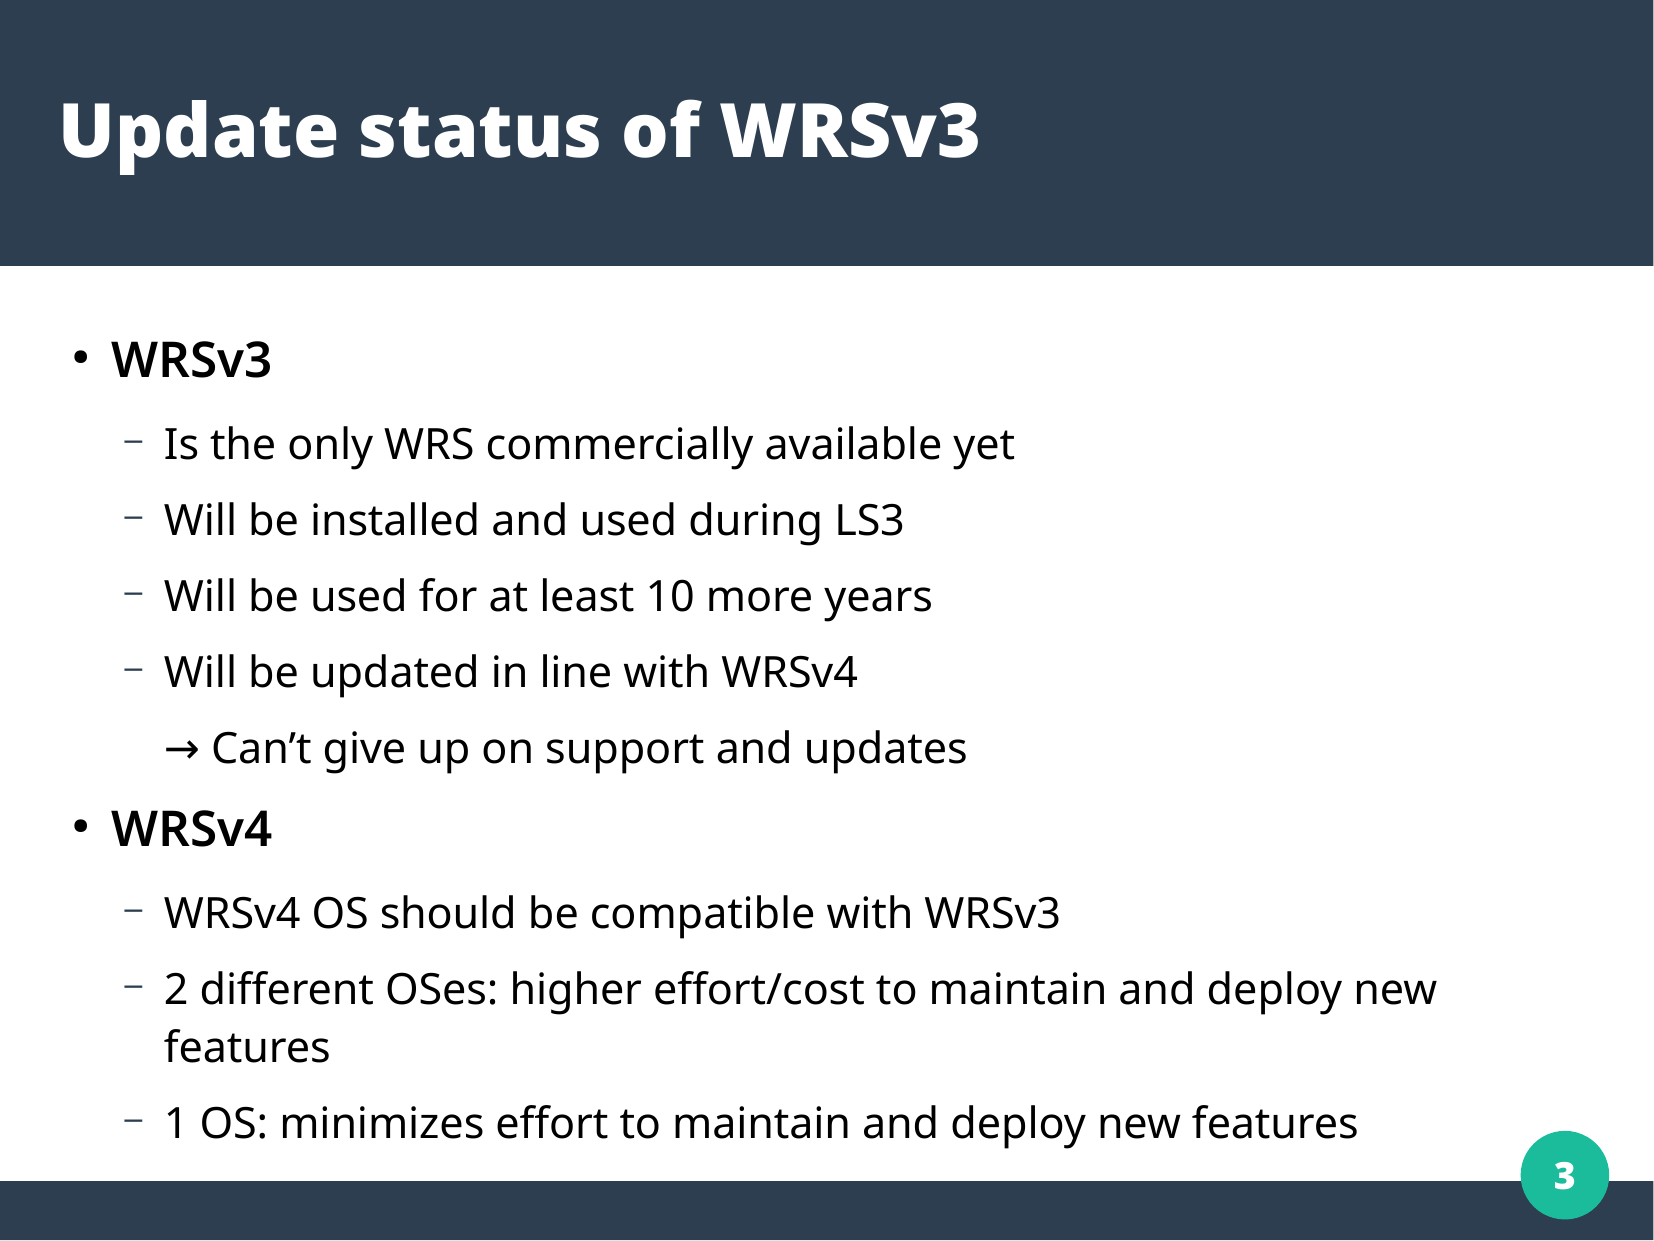

# Update status of WRSv3
WRSv3
Is the only WRS commercially available yet
Will be installed and used during LS3
Will be used for at least 10 more years
Will be updated in line with WRSv4
→ Can’t give up on support and updates
WRSv4
WRSv4 OS should be compatible with WRSv3
2 different OSes: higher effort/cost to maintain and deploy new features
1 OS: minimizes effort to maintain and deploy new features
3